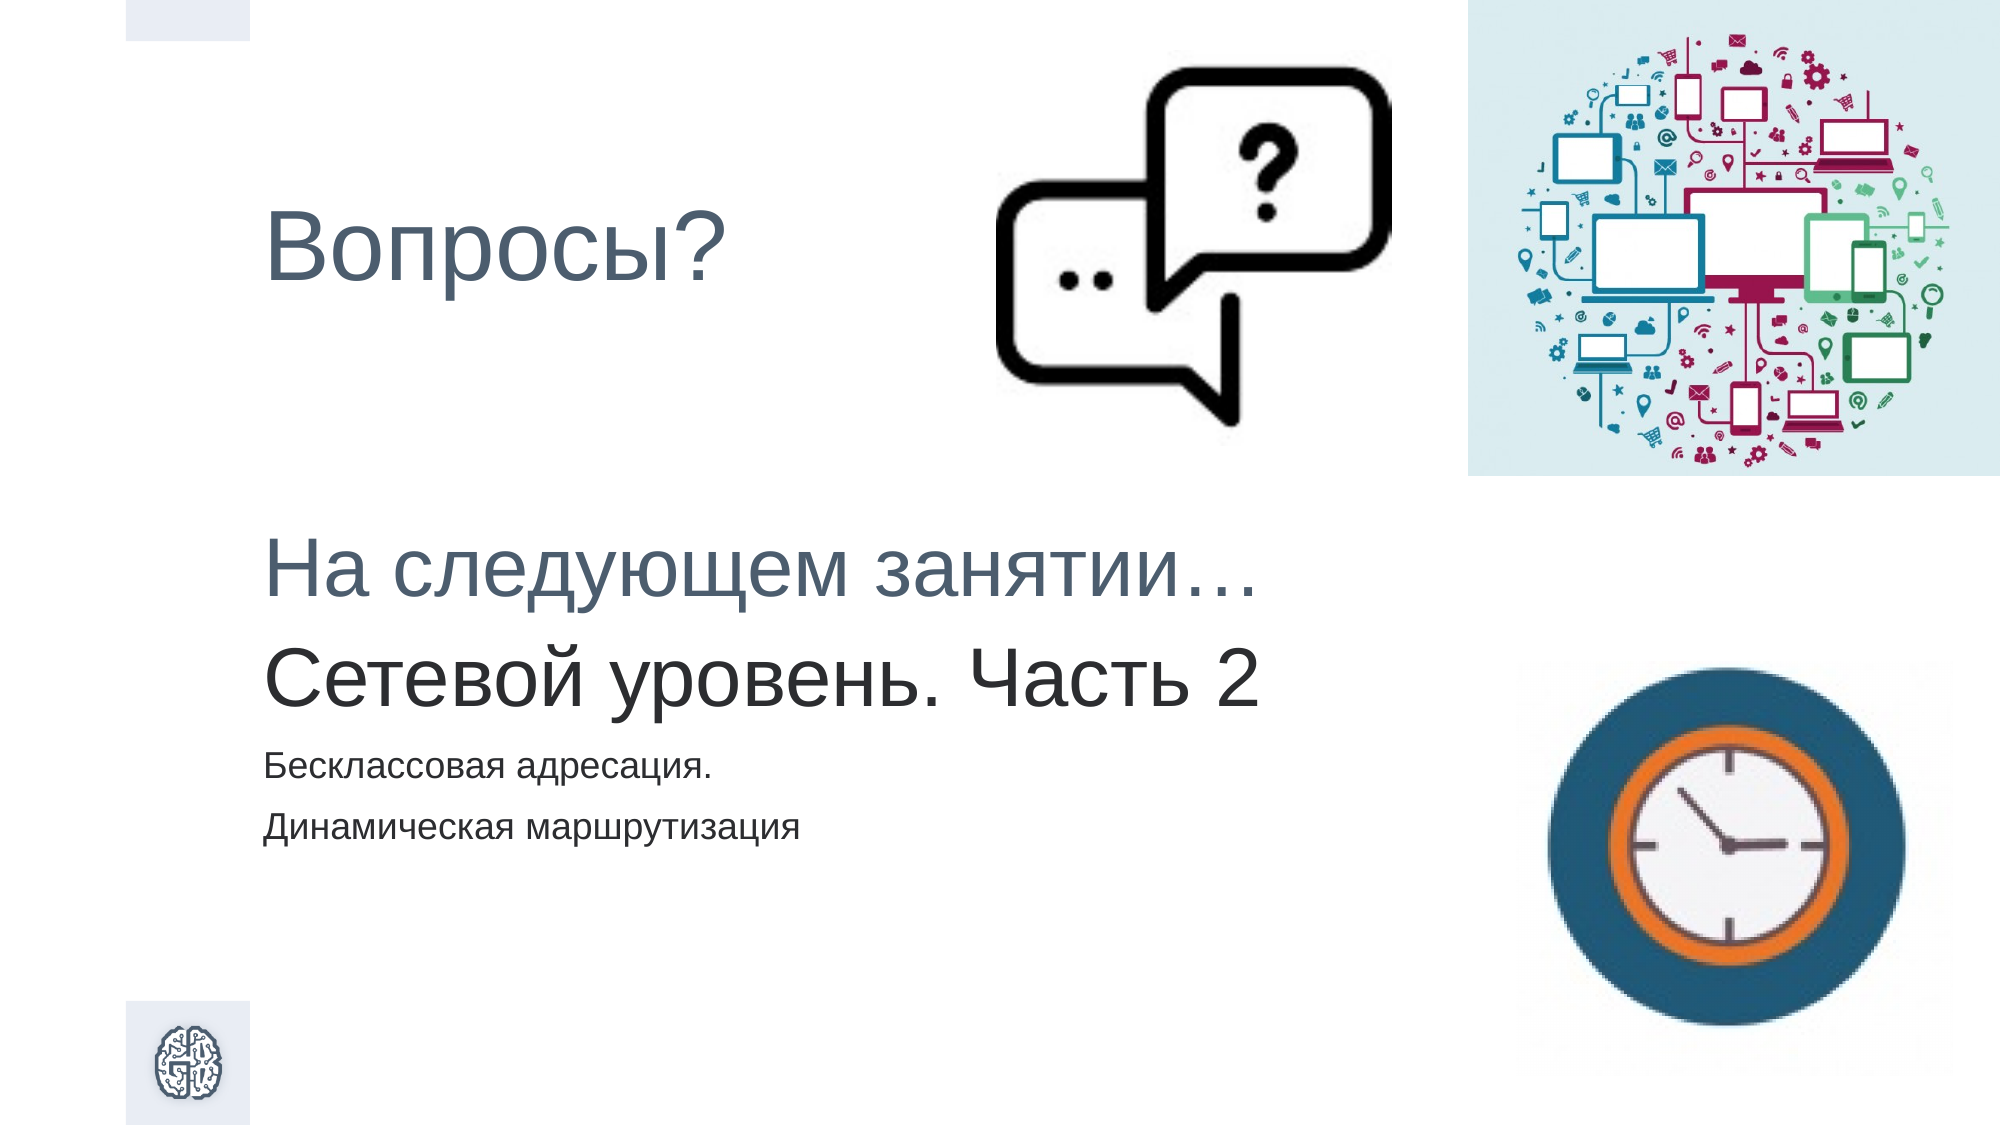

# Вопросы?
На следующем занятии…
Сетевой уровень. Часть 2
Бесклассовая адресация.
Динамическая маршрутизация